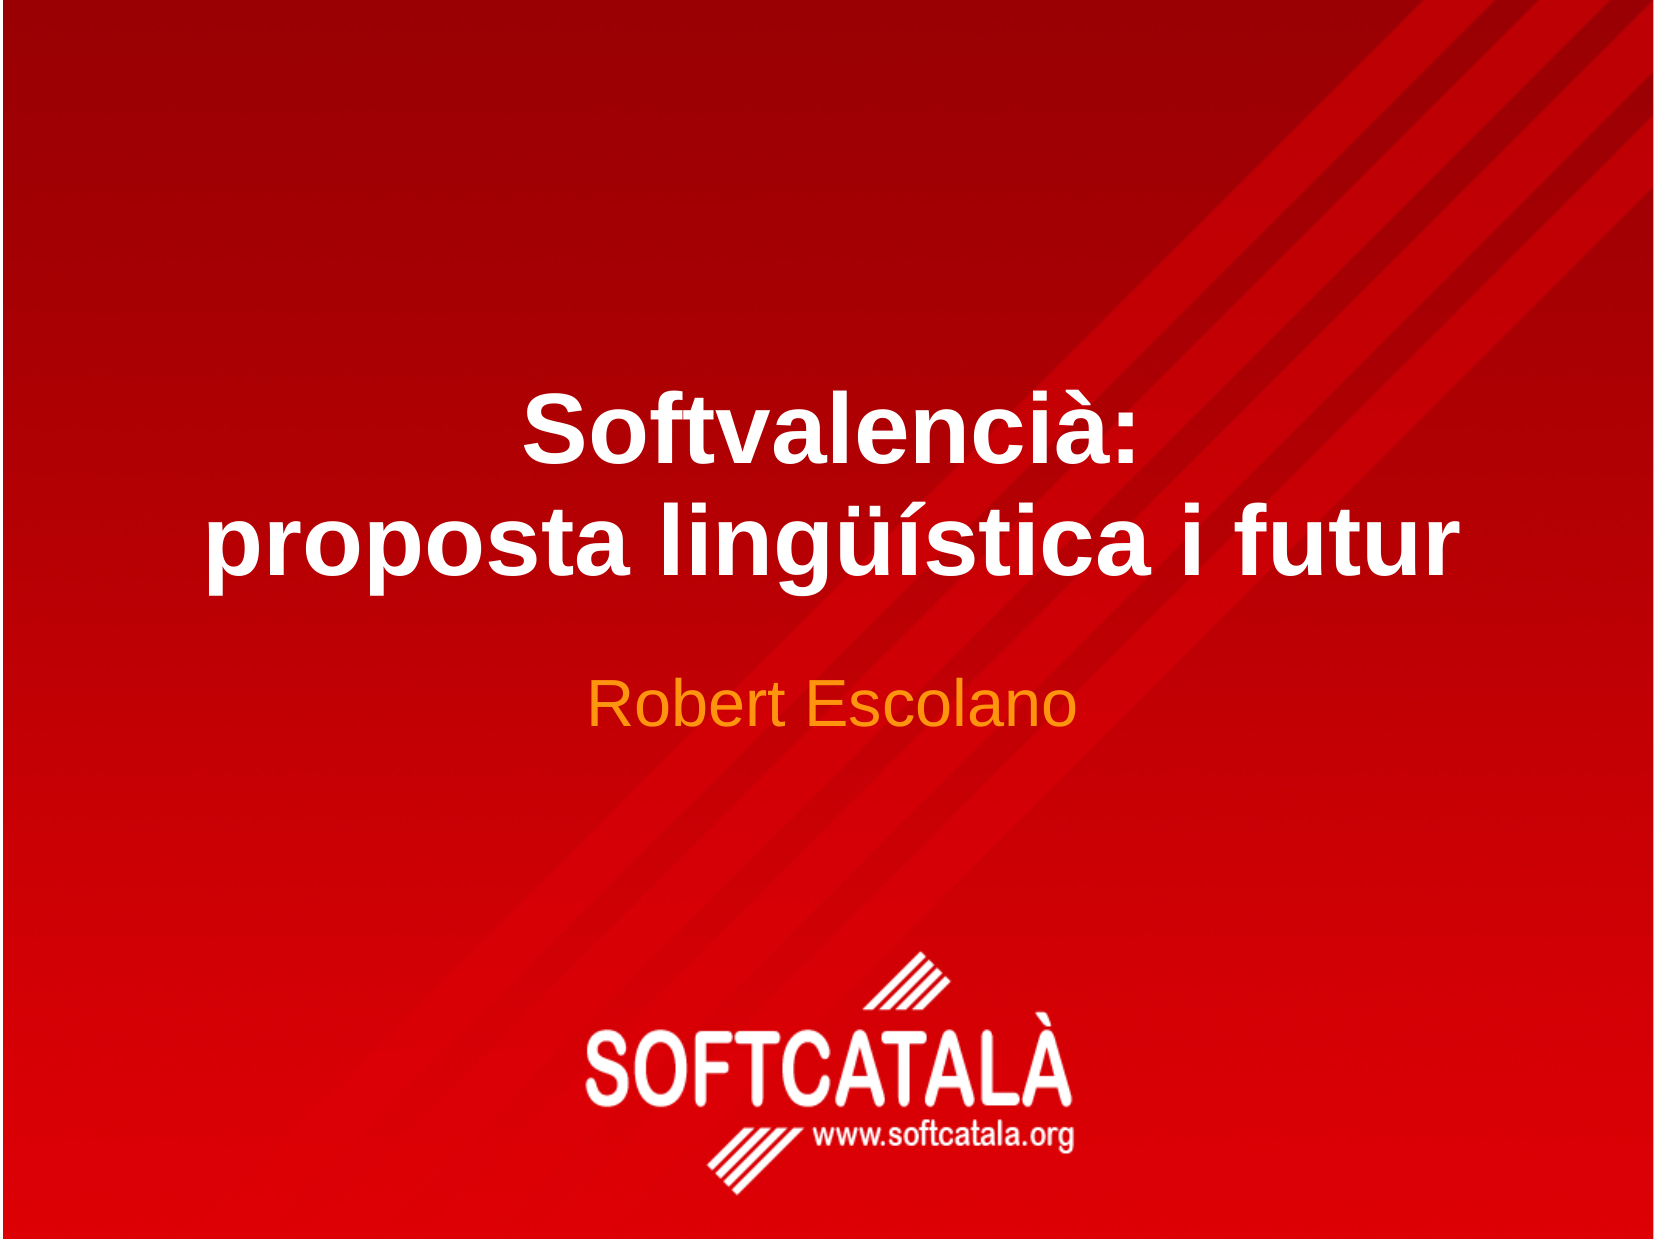

Softvalencià:
proposta lingüística i futur
Robert Escolano